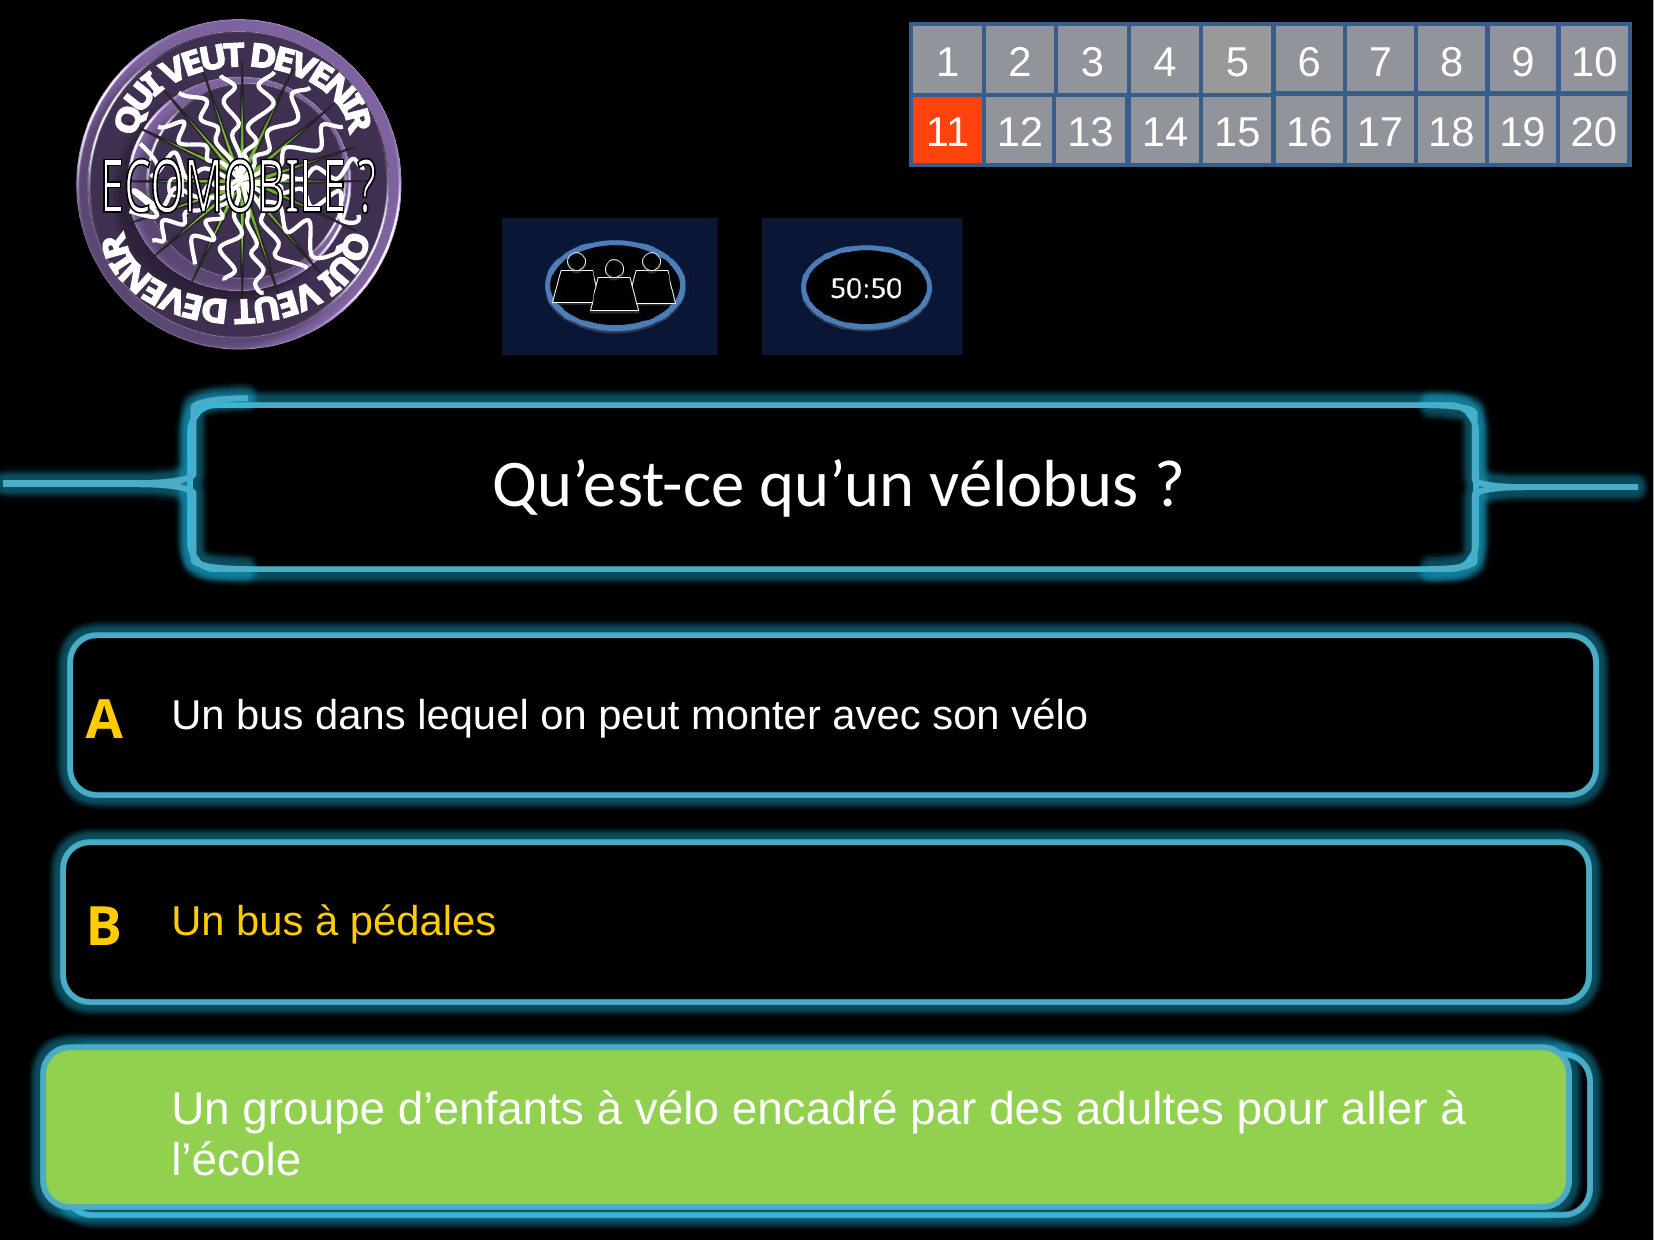

1
2
3
4
5
6
7
8
9
10
16
17
18
19
20
11
12
13
14
15
# Qu’est-ce qu’un vélobus ?
Un bus dans lequel on peut monter avec son vélo
Un bus à pédales
Un groupe d’enfants à vélo encadré par des adultes pour aller à l’école